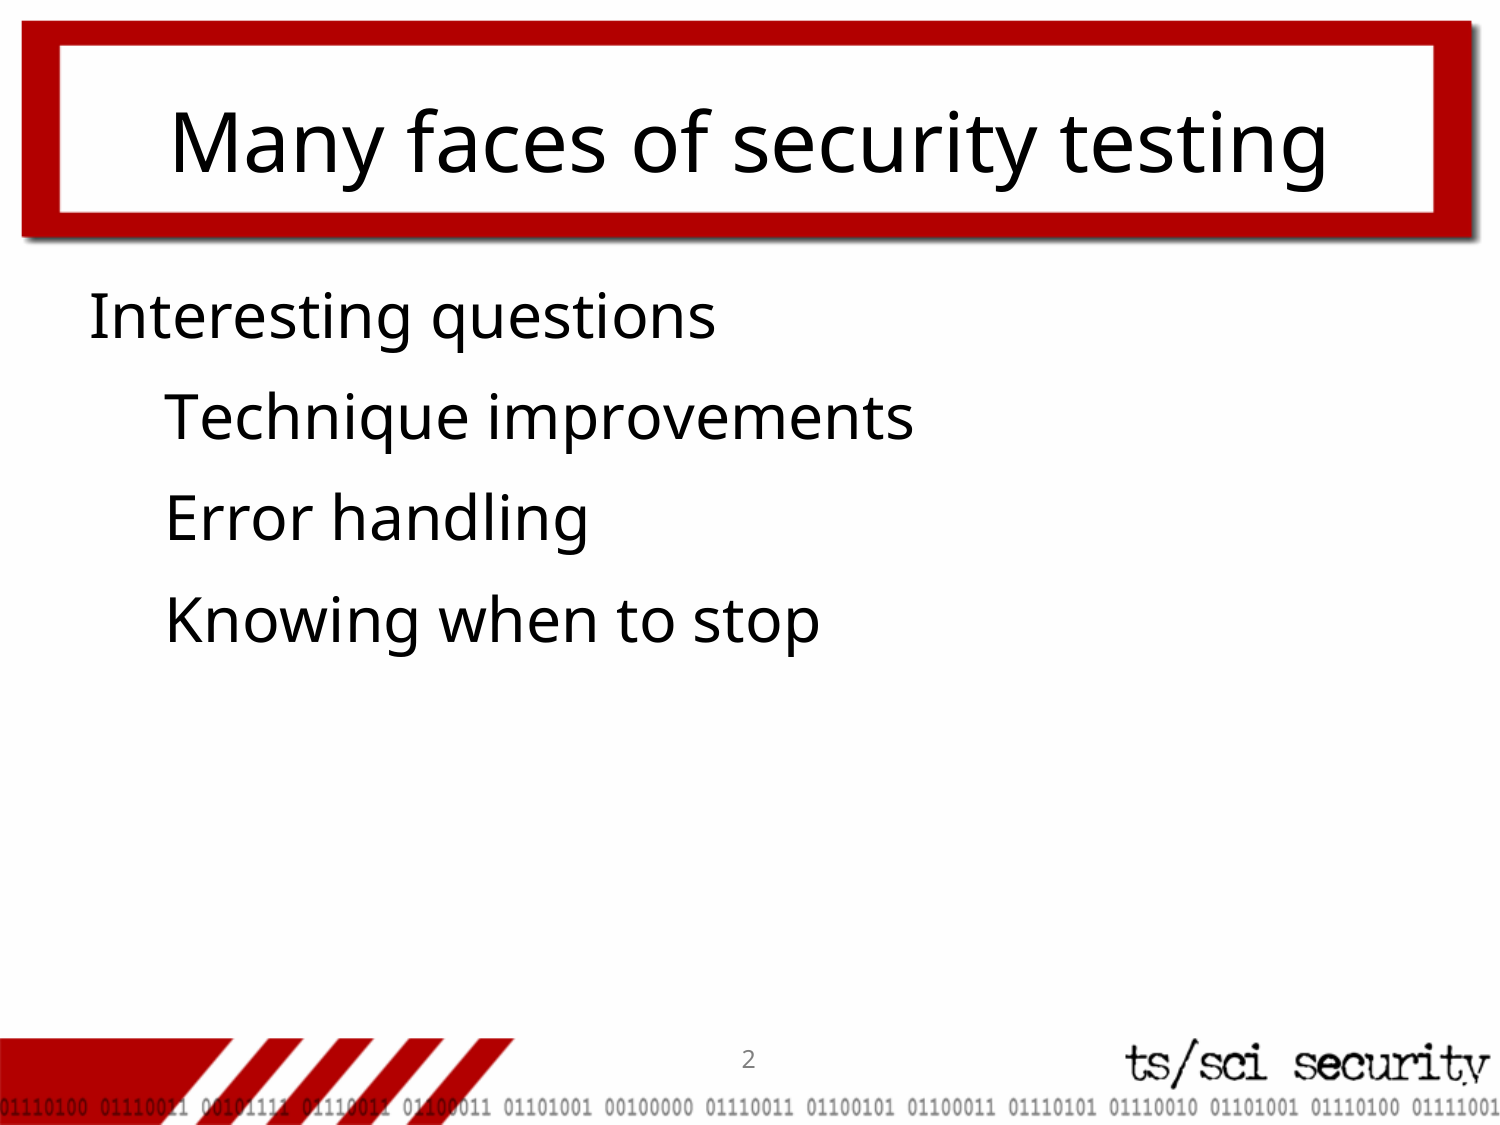

# Many faces of security testing
Interesting questions
Technique improvements
Error handling
Knowing when to stop
2